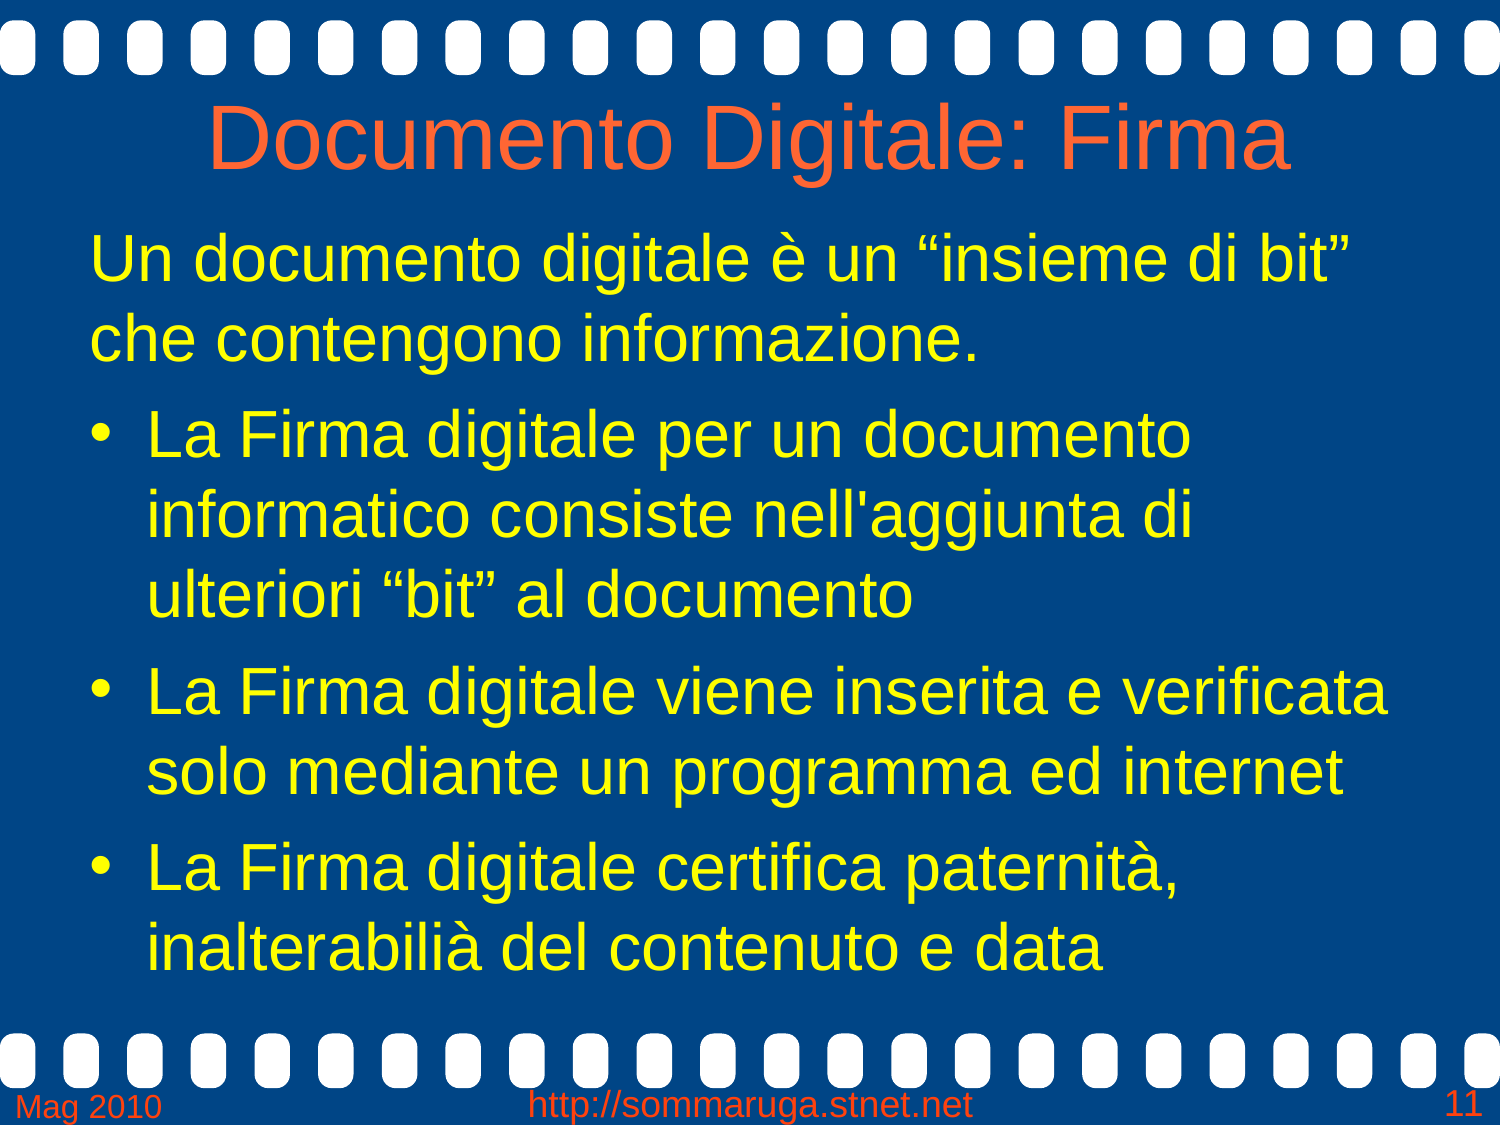

# Documento Digitale: Firma
Un documento digitale è un “insieme di bit” che contengono informazione.
La Firma digitale per un documento informatico consiste nell'aggiunta di ulteriori “bit” al documento
La Firma digitale viene inserita e verificata solo mediante un programma ed internet
La Firma digitale certifica paternità, inalterabilià del contenuto e data